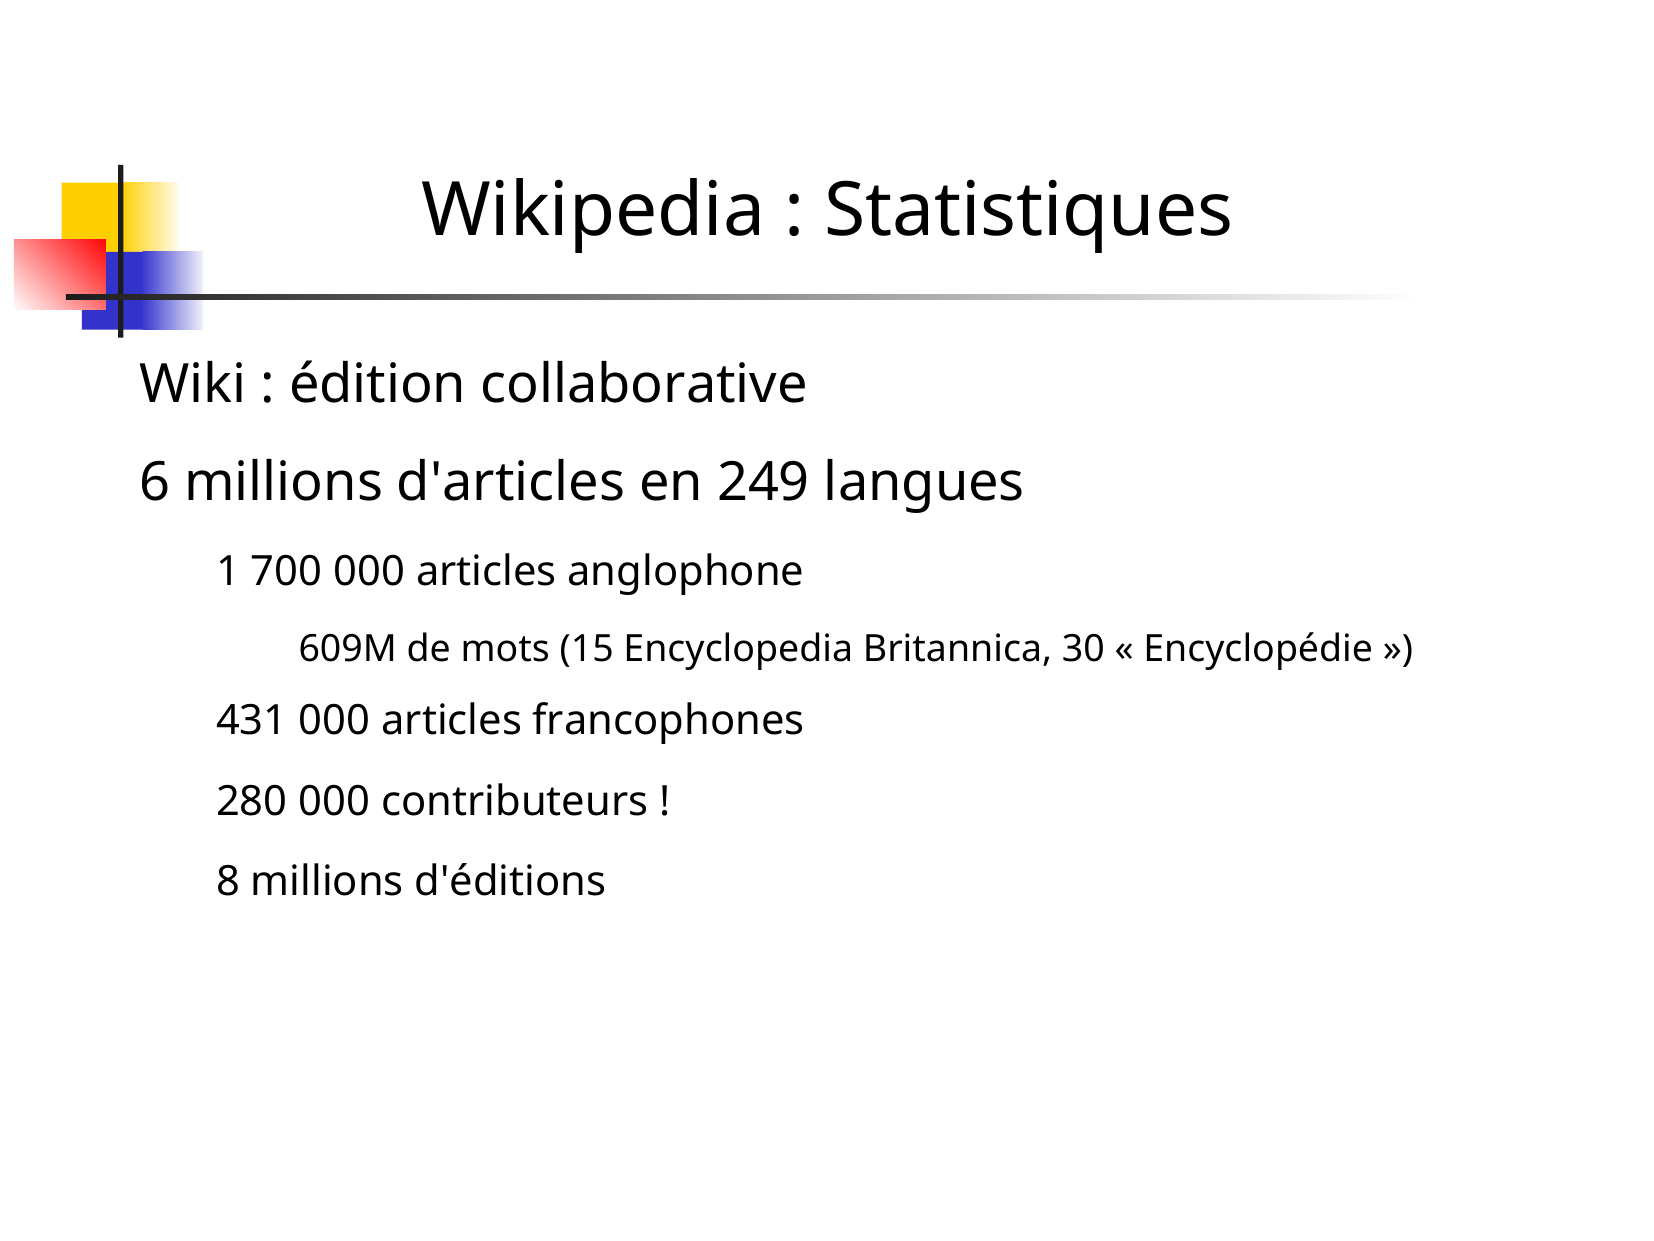

# Wikipedia : Statistiques
Wiki : édition collaborative
6 millions d'articles en 249 langues
1 700 000 articles anglophone
609M de mots (15 Encyclopedia Britannica, 30 « Encyclopédie »)
431 000 articles francophones
280 000 contributeurs !
8 millions d'éditions